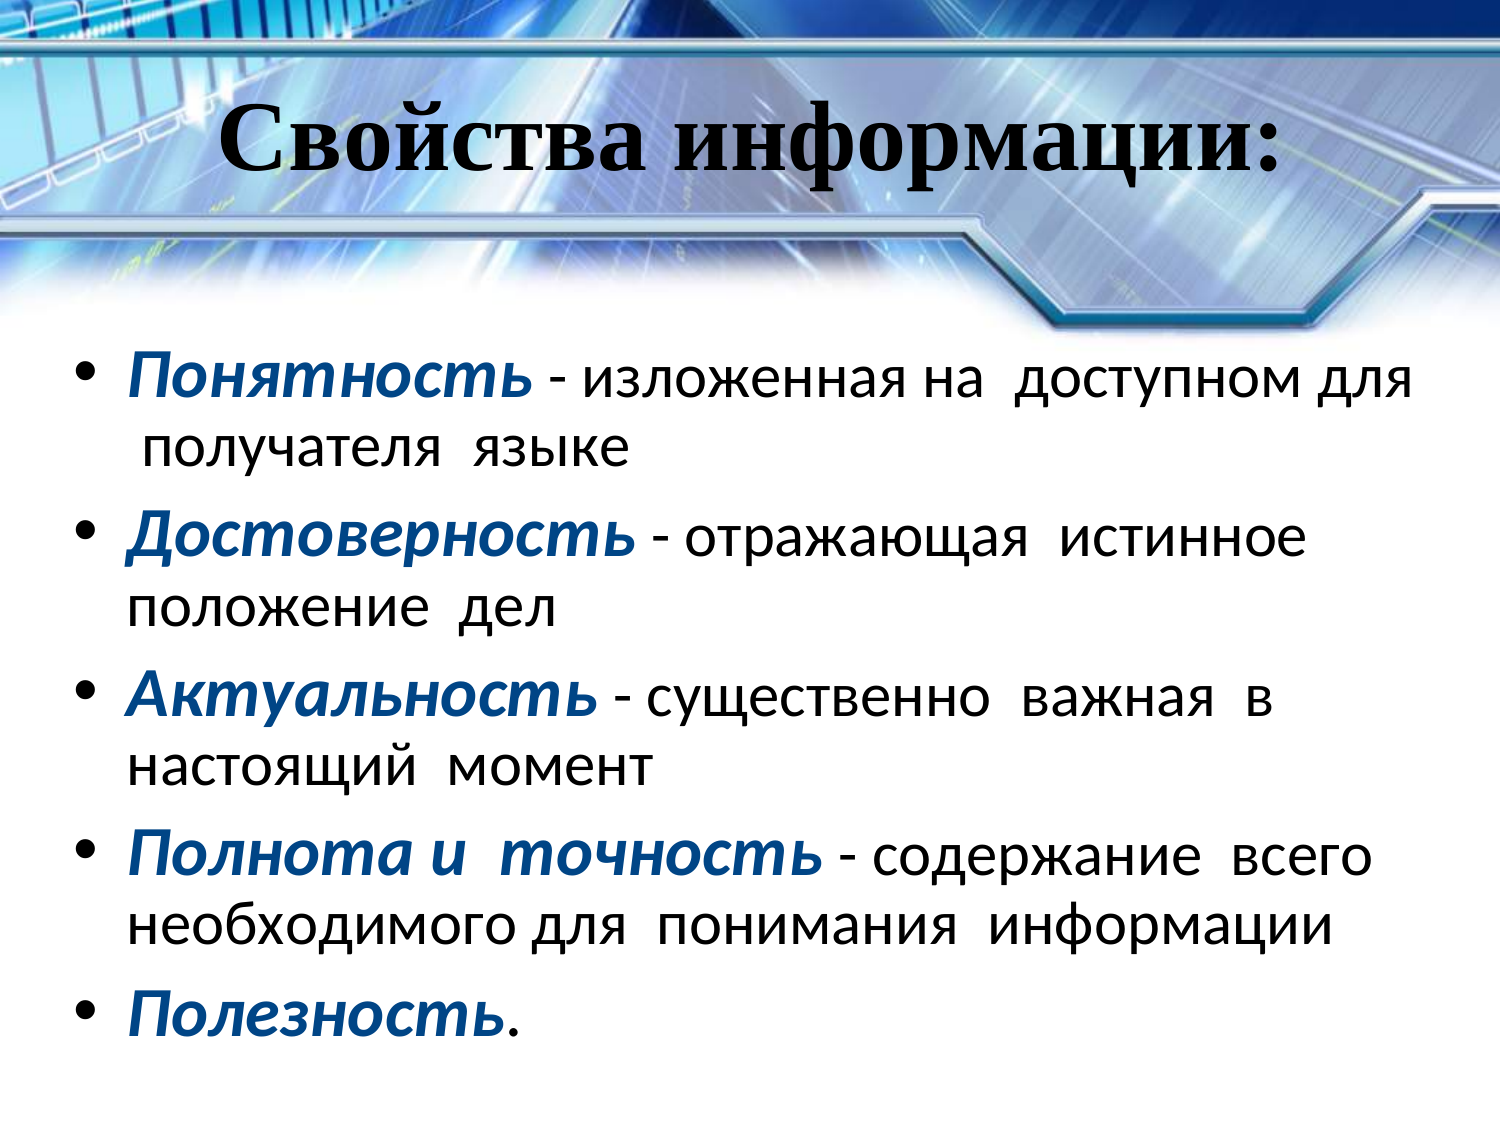

# Свойства информации:
Понятность - изложенная на доступном для получателя языке
Достоверность - отражающая истинное положение дел
Актуальность - существенно важная в настоящий момент
Полнота и точность - содержание всего необходимого для понимания информации
Полезность.